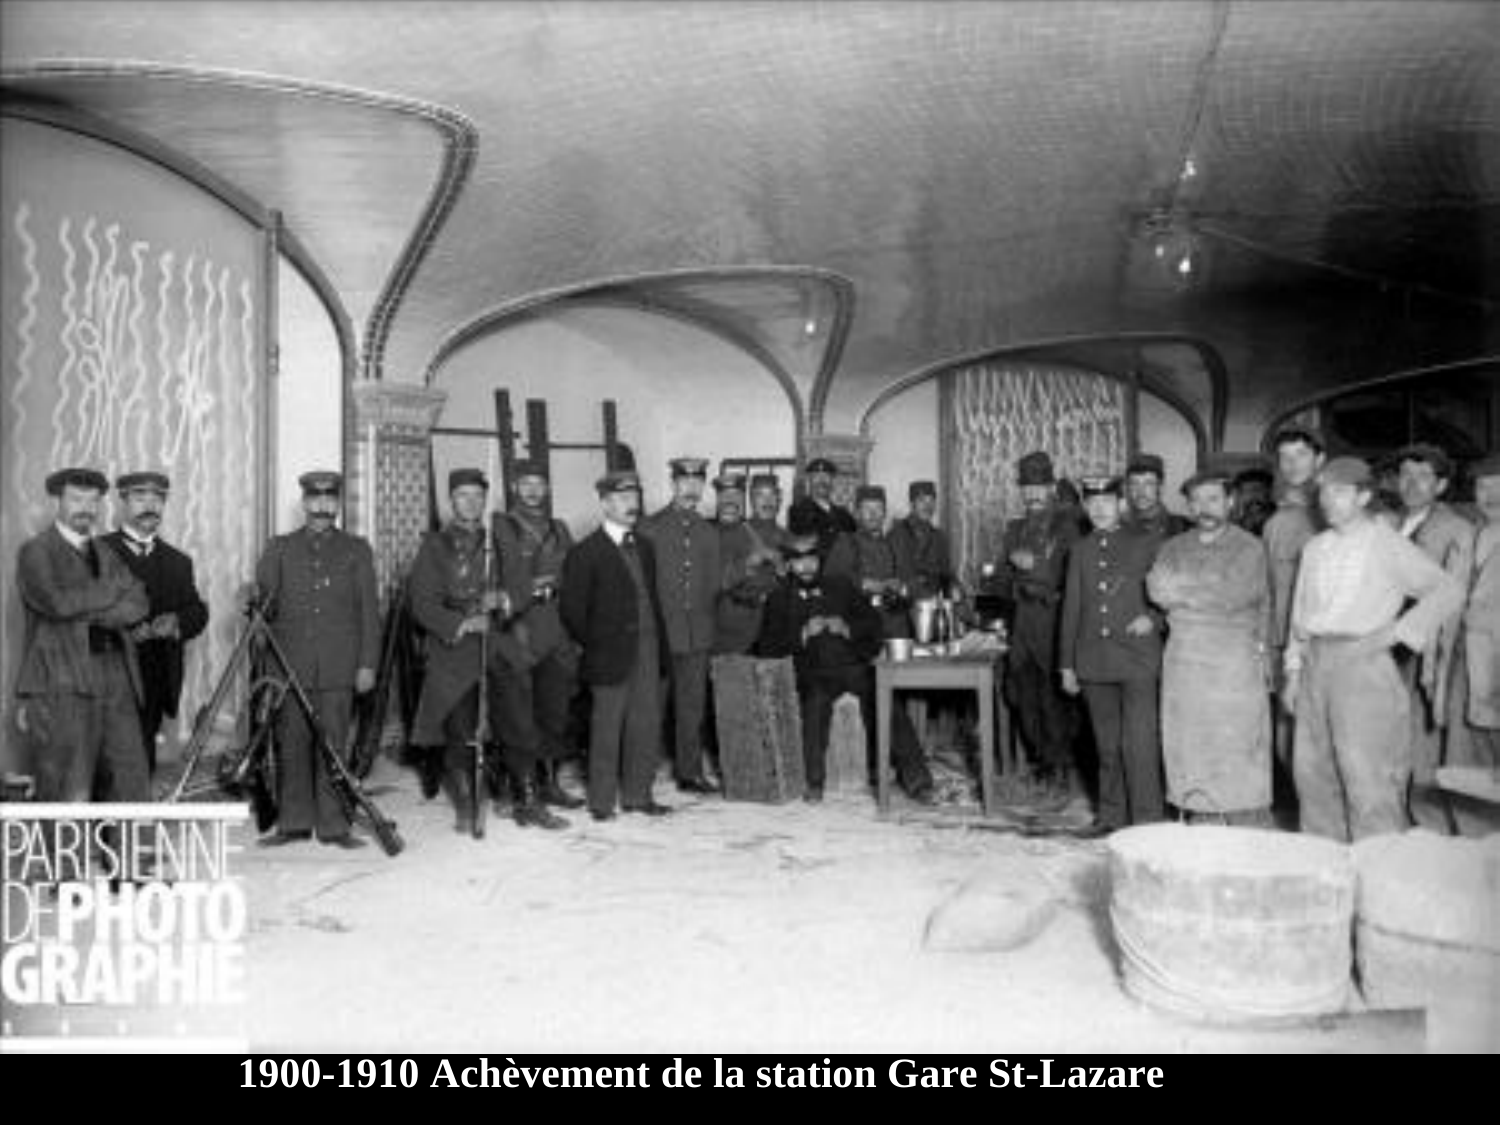

1900-1910 Achèvement de la station Gare St-Lazare